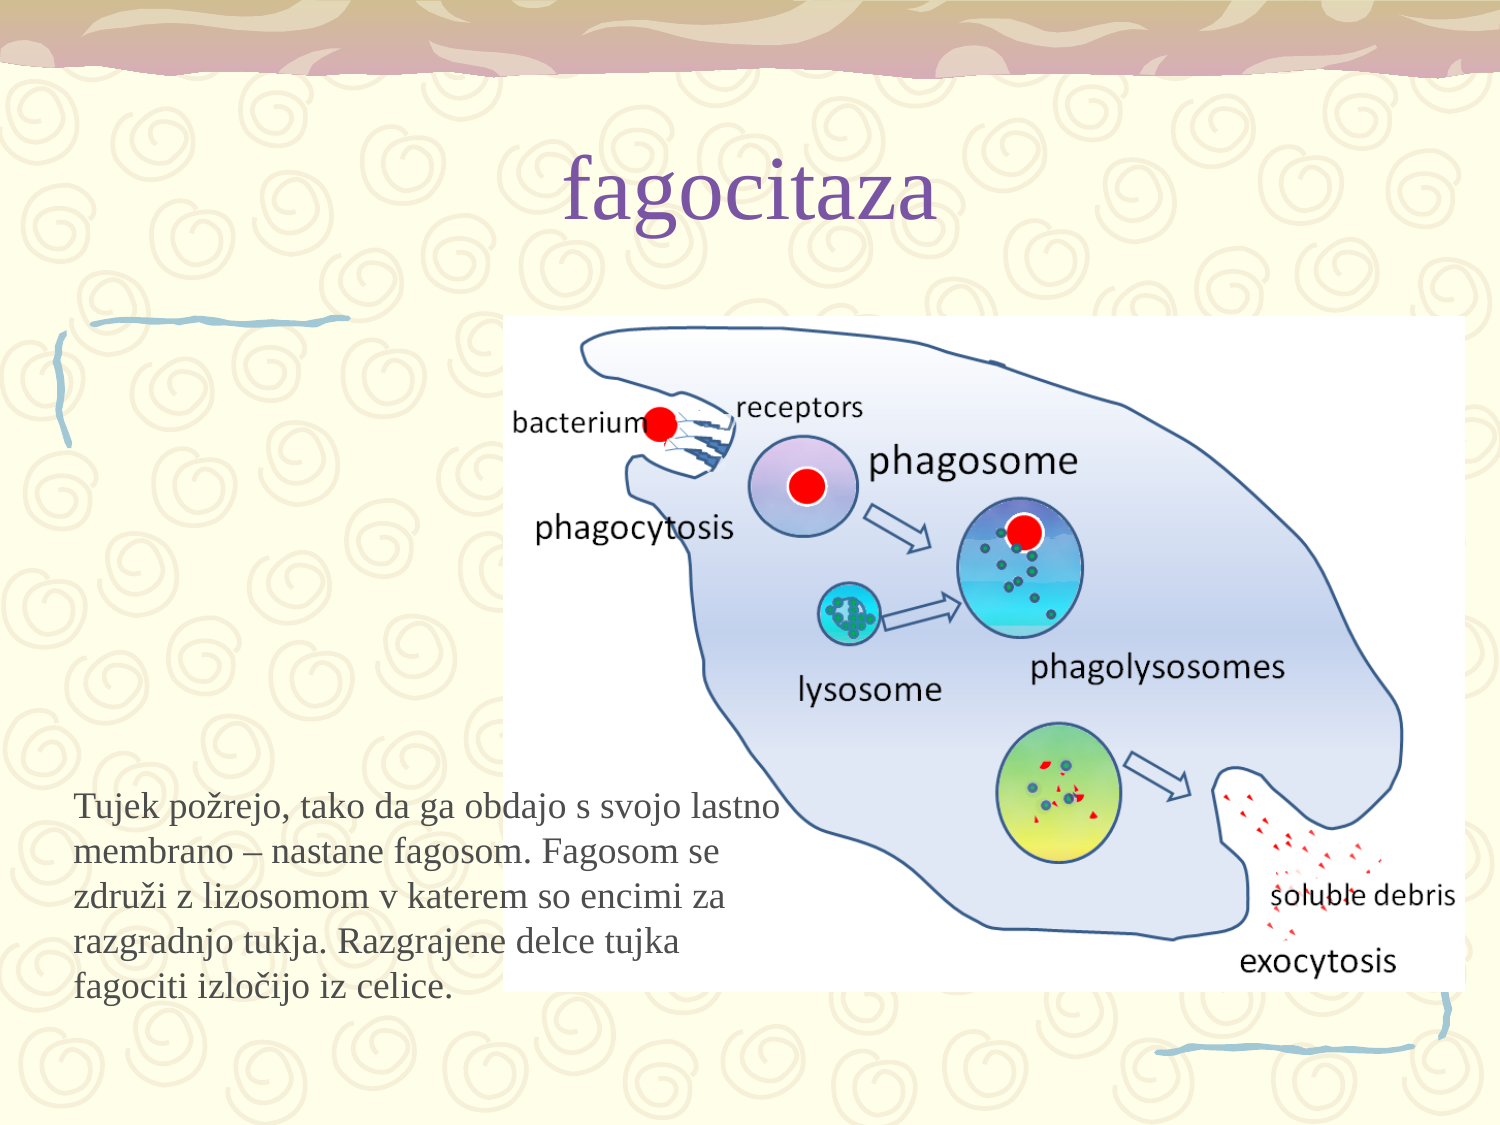

# fagocitaza
Tujek požrejo, tako da ga obdajo s svojo lastno membrano – nastane fagosom. Fagosom se združi z lizosomom v katerem so encimi za razgradnjo tukja. Razgrajene delce tujka fagociti izločijo iz celice.